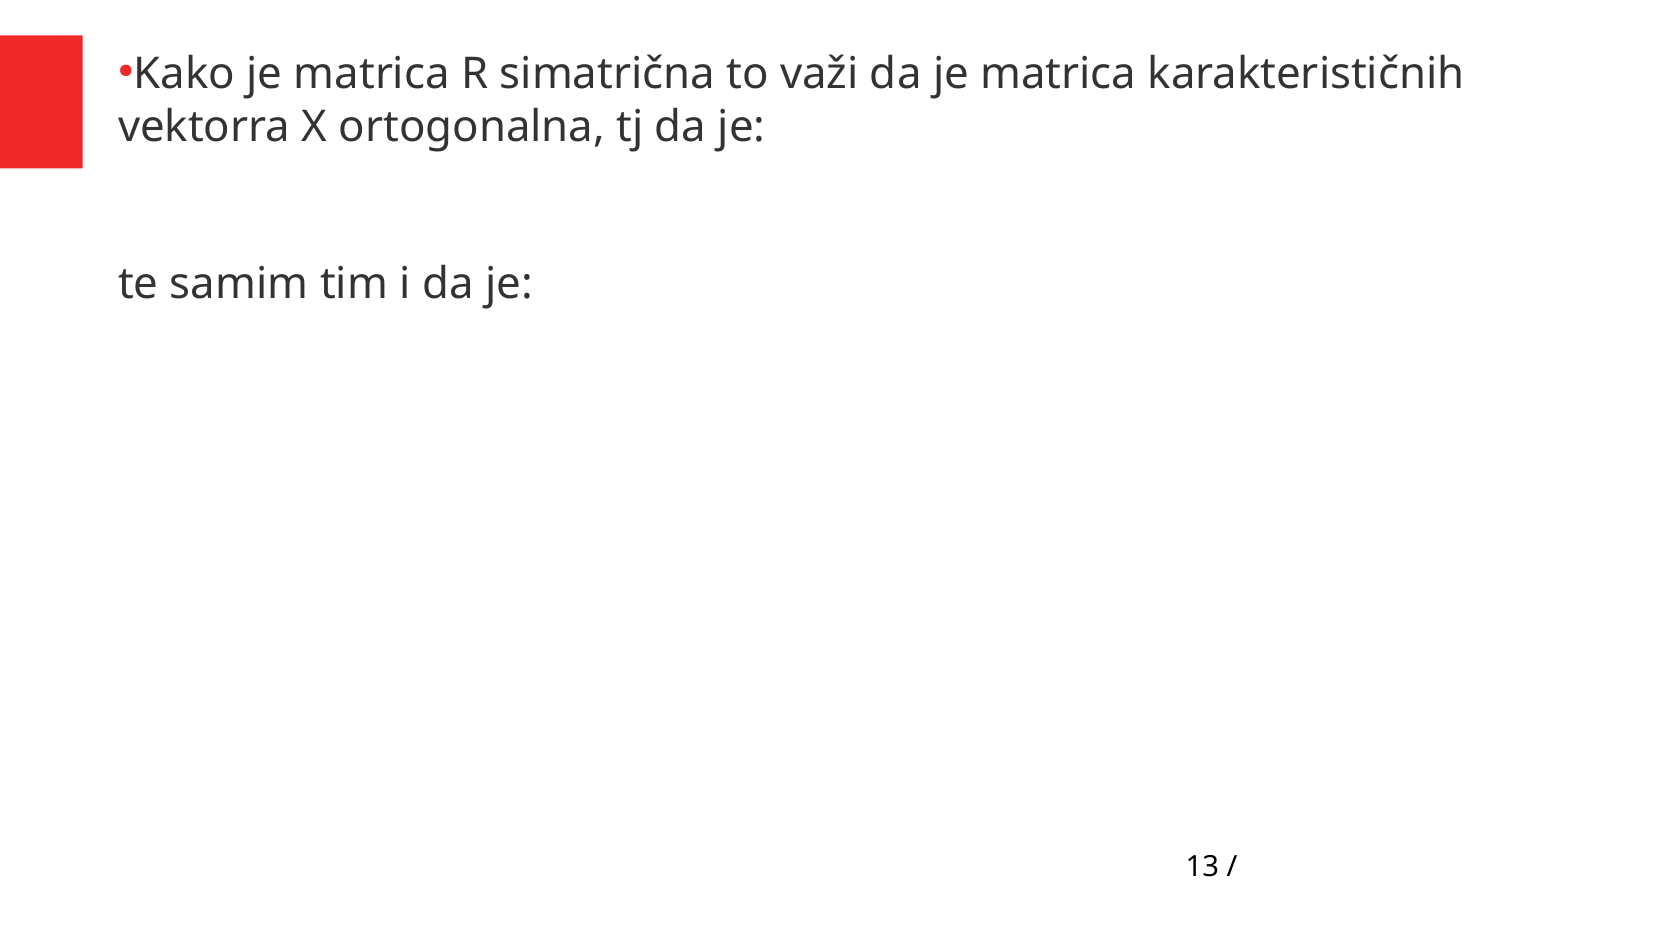

# Kako je matrica R simatrična to važi da je matrica karakterističnih vektorra X ortogonalna, tj da je: te samim tim i da je: